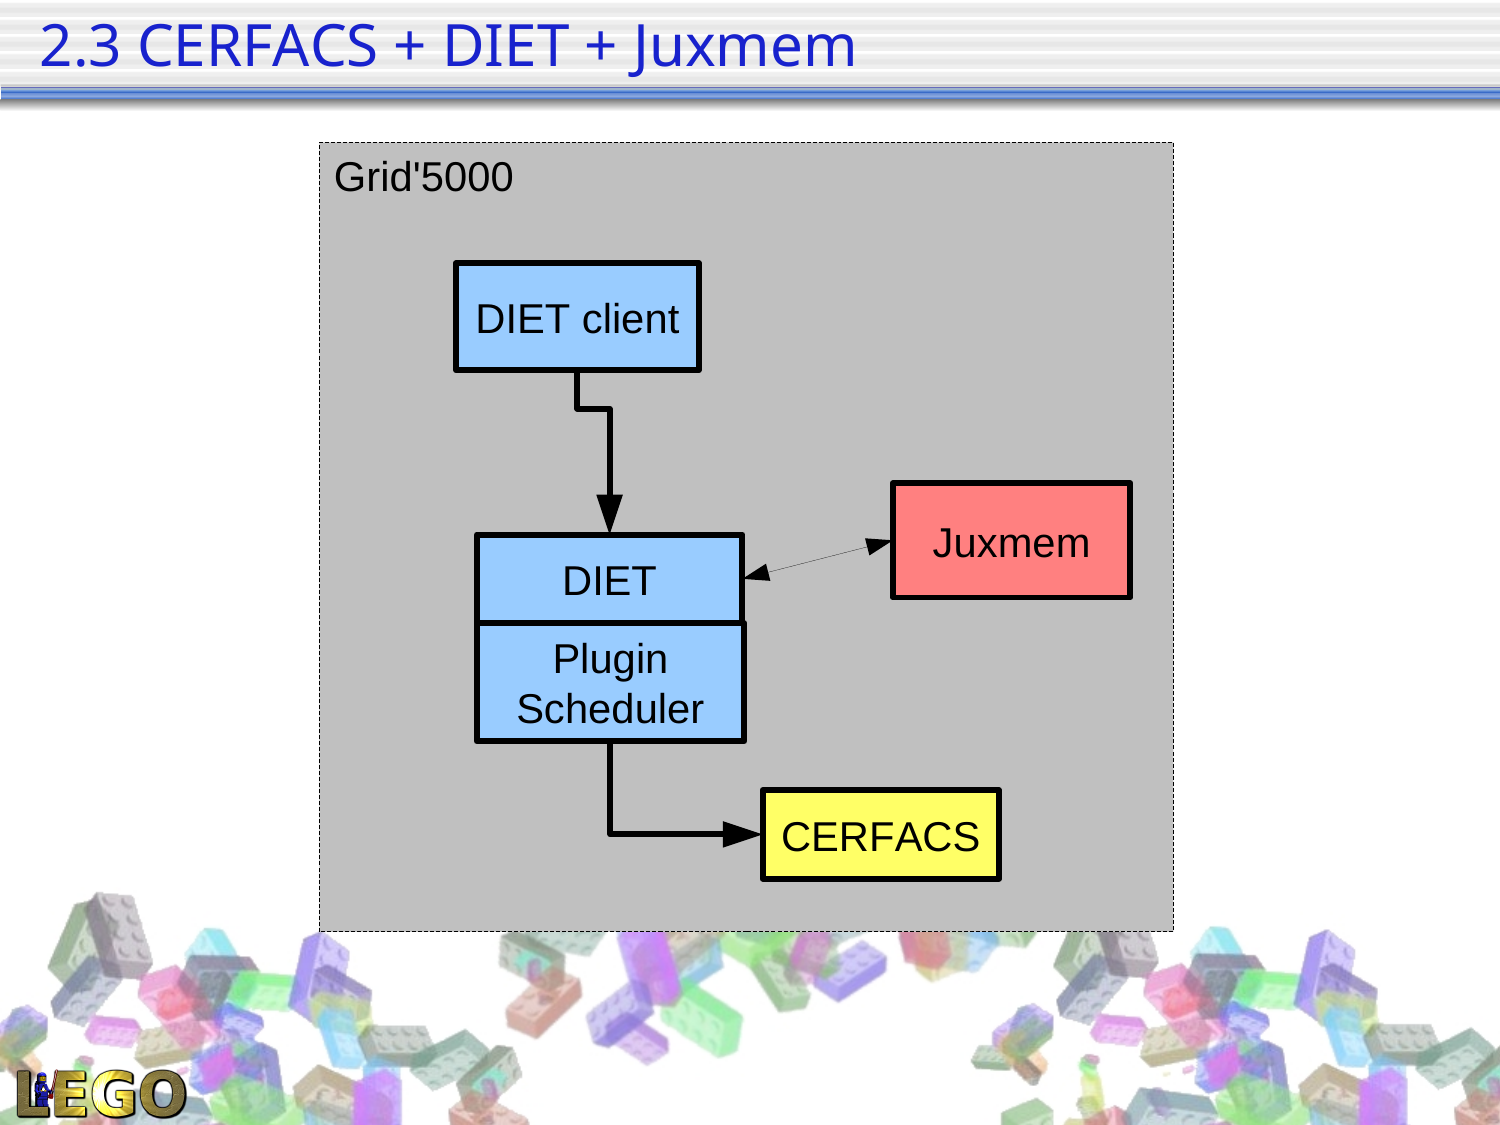

# 2.3 CERFACS + DIET + Juxmem
Grid'5000
DIET client
Juxmem
DIET
Plugin
Scheduler
CERFACS